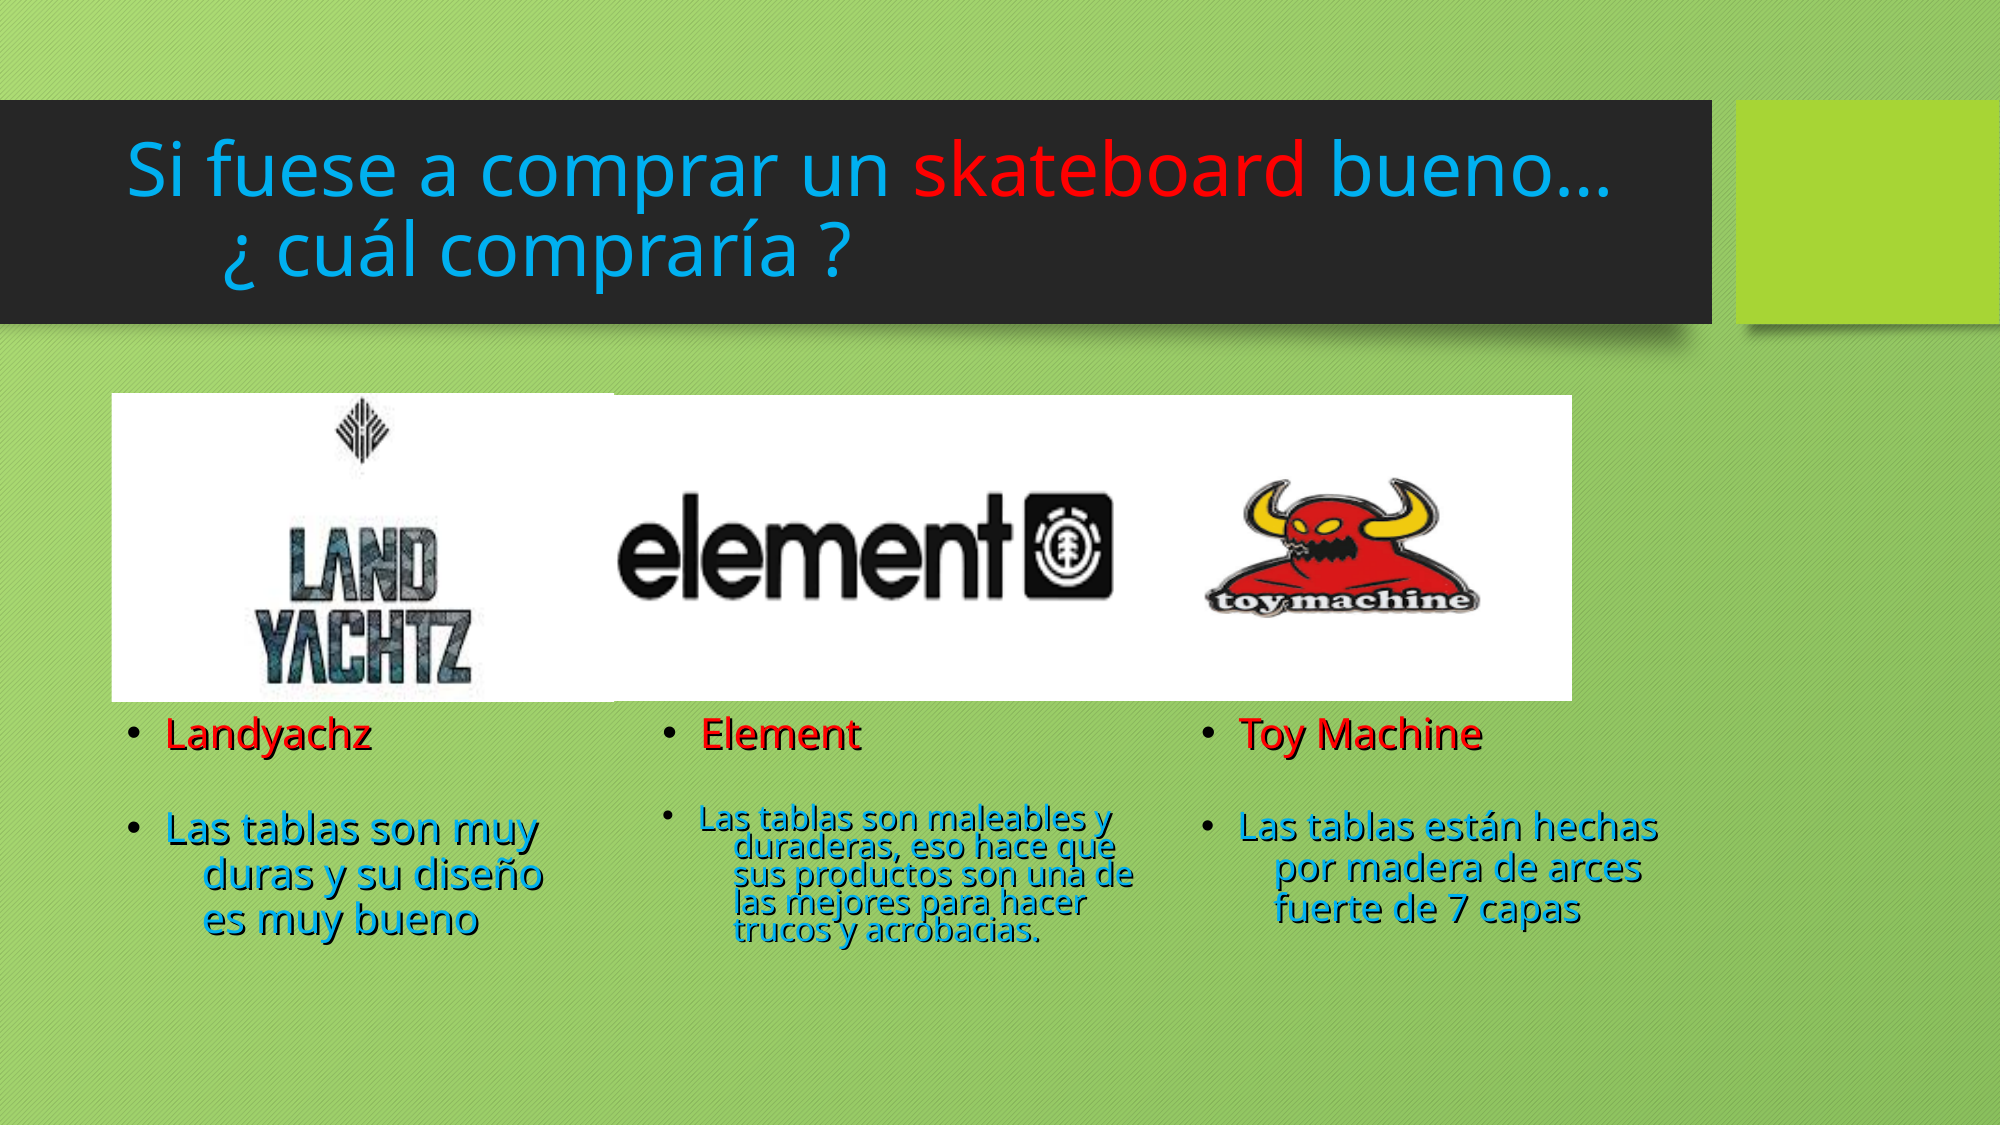

# Si fuese a comprar un skateboard bueno… ¿ cuál compraría ?
Landyachz
Element
Toy Machine
Las tablas son muy duras y su diseño es muy bueno
Las tablas son maleables y duraderas, eso hace que sus productos son una de las mejores para hacer trucos y acrobacias.
Las tablas están hechas por madera de arces fuerte de 7 capas